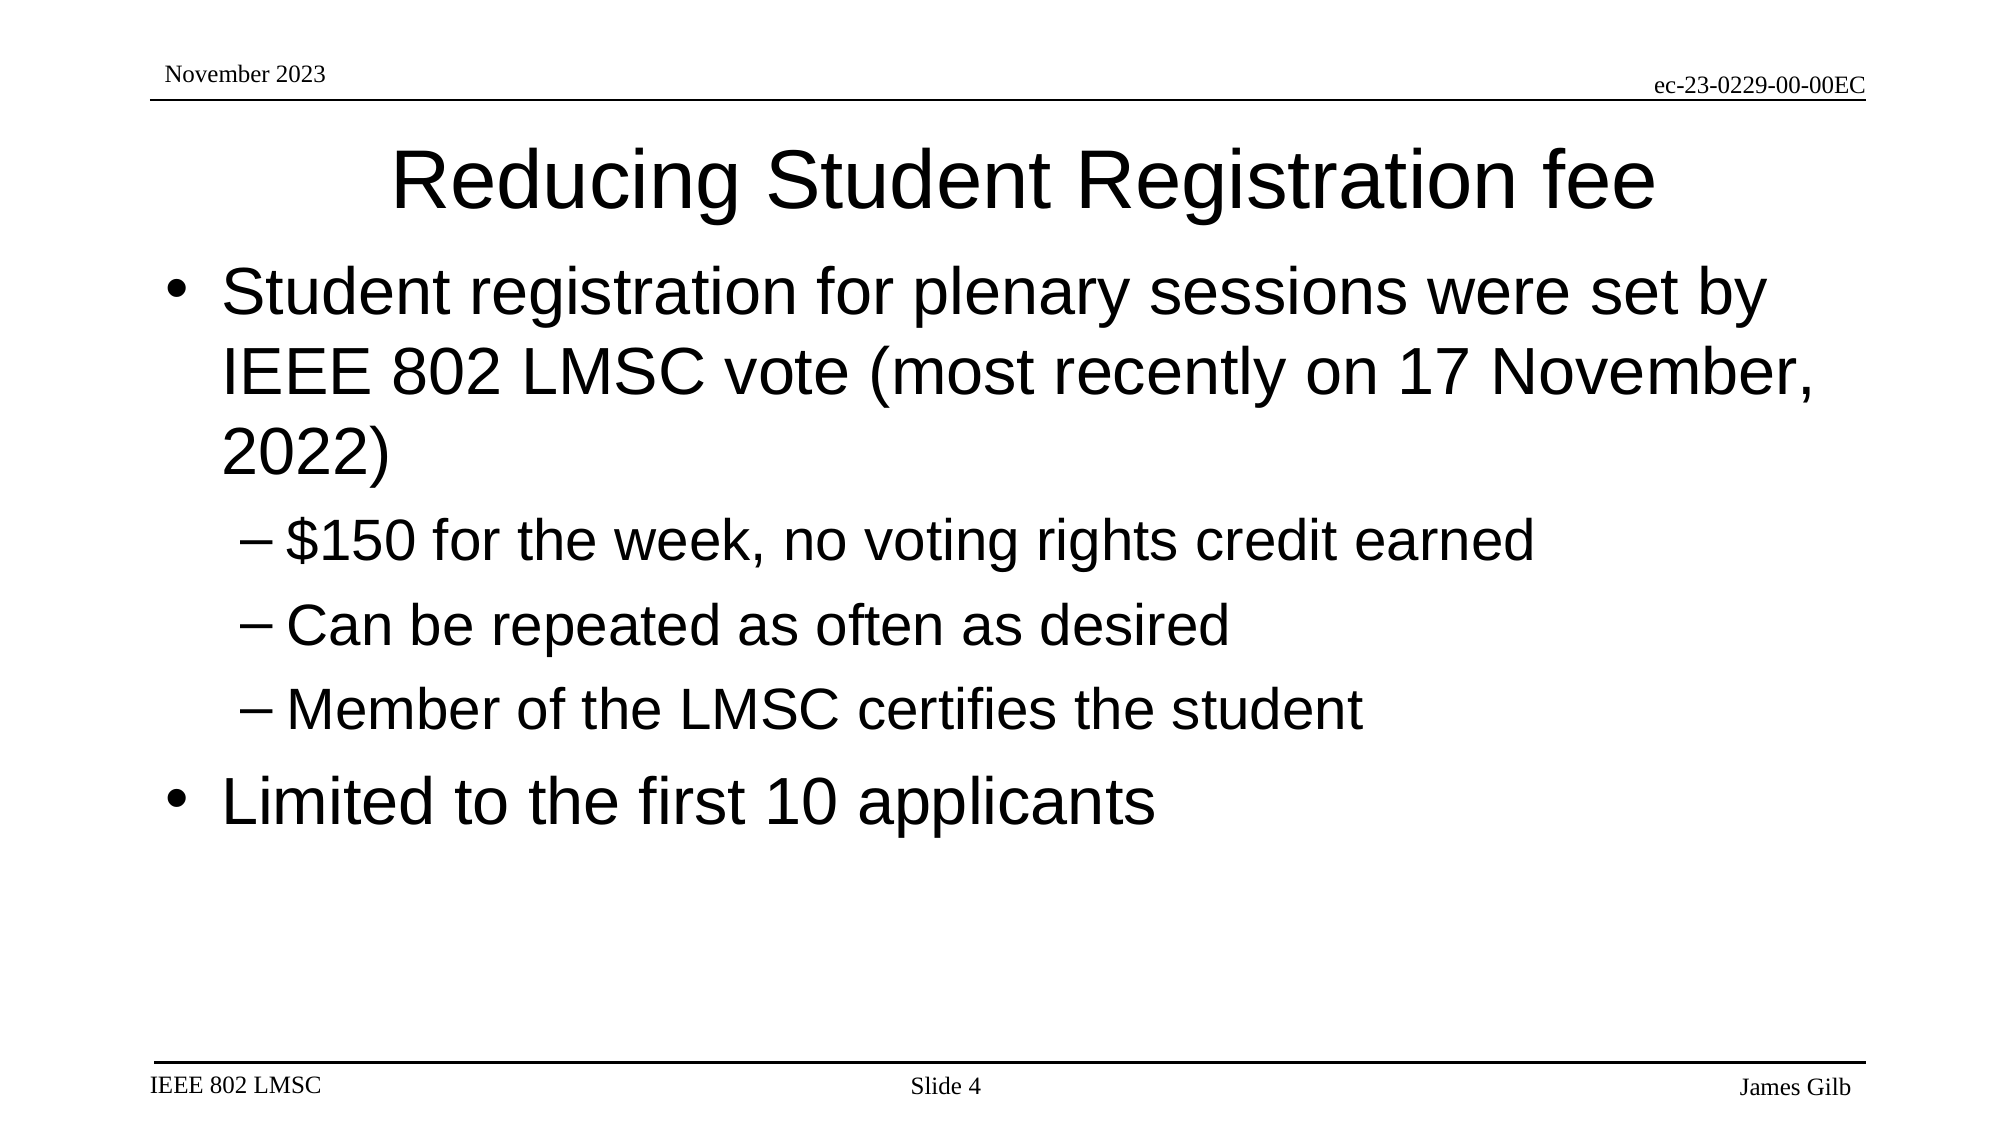

# Reducing Student Registration fee
Student registration for plenary sessions were set by IEEE 802 LMSC vote (most recently on 17 November, 2022)
$150 for the week, no voting rights credit earned
Can be repeated as often as desired
Member of the LMSC certifies the student
Limited to the first 10 applicants
4